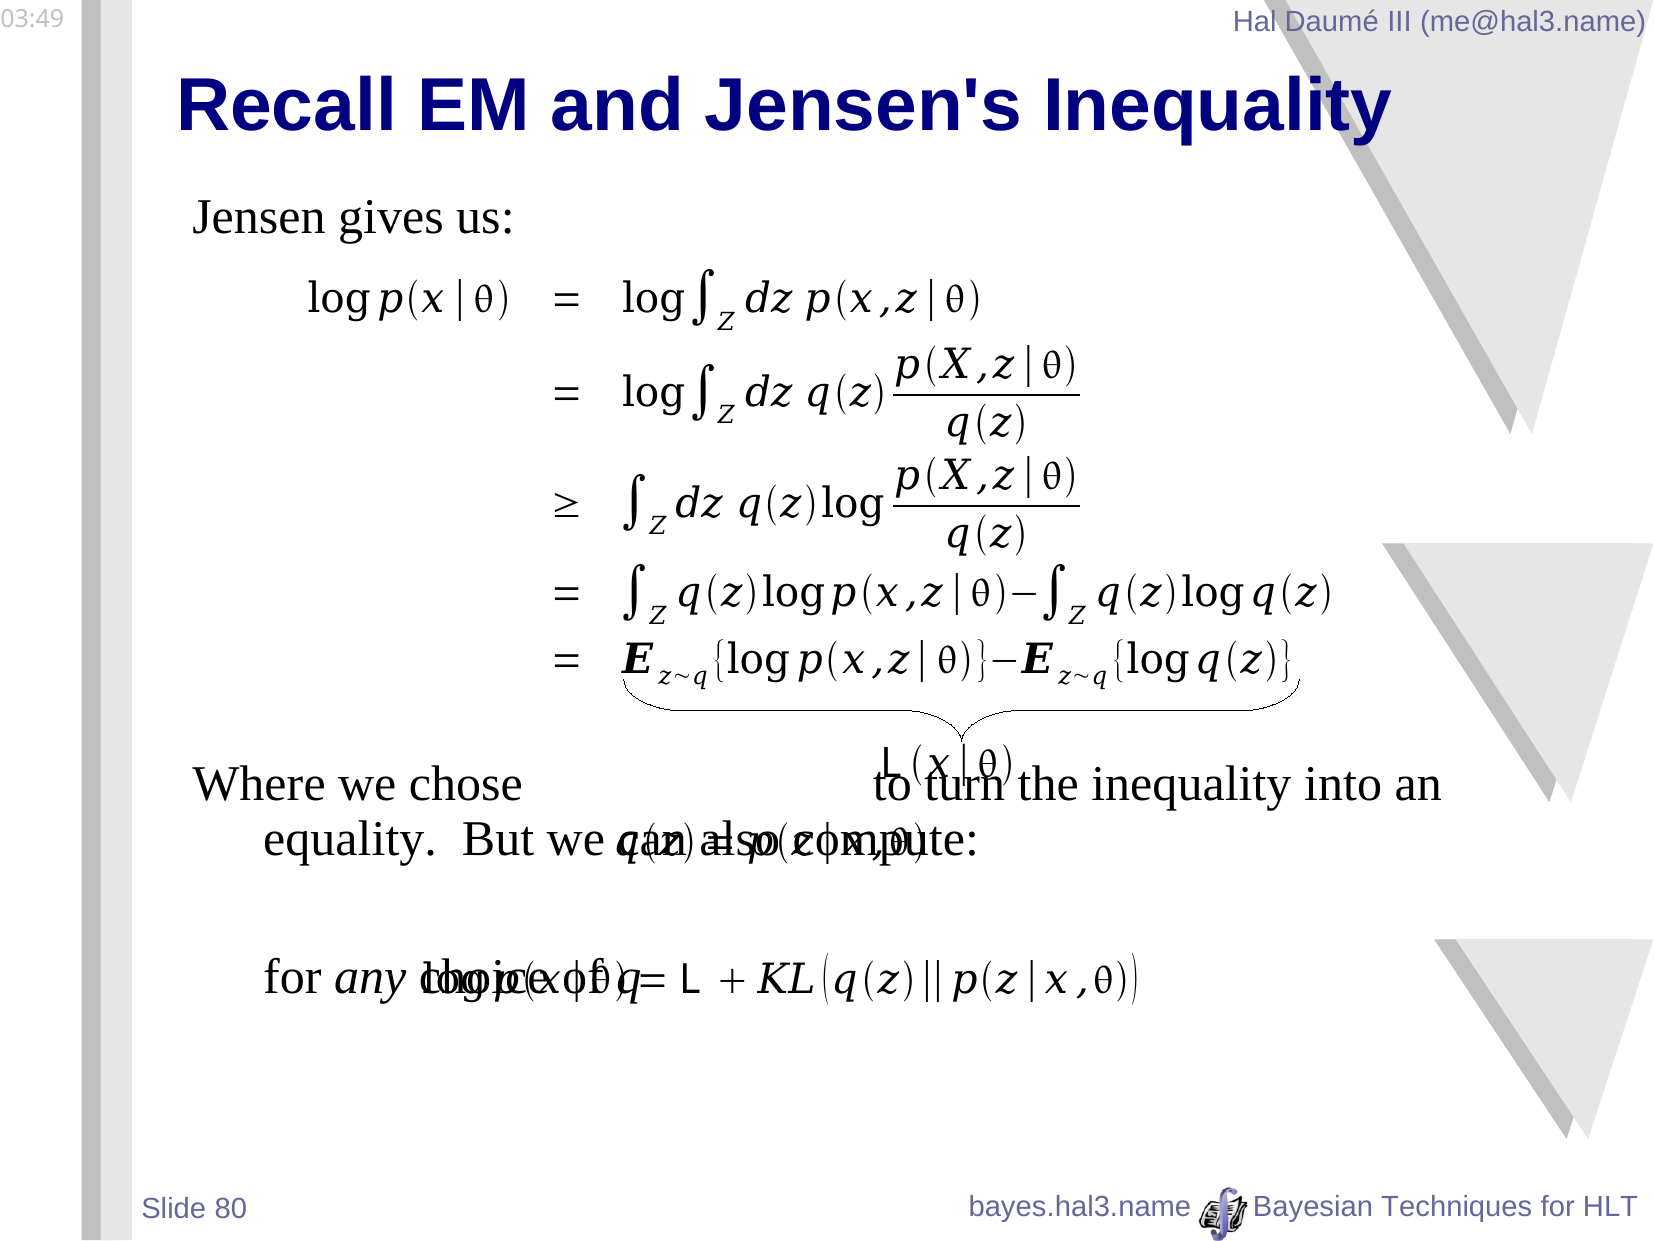

# Recall EM and Jensen's Inequality
Jensen gives us:
Where we chose to turn the inequality into an equality. But we can also compute:
for any choice of q